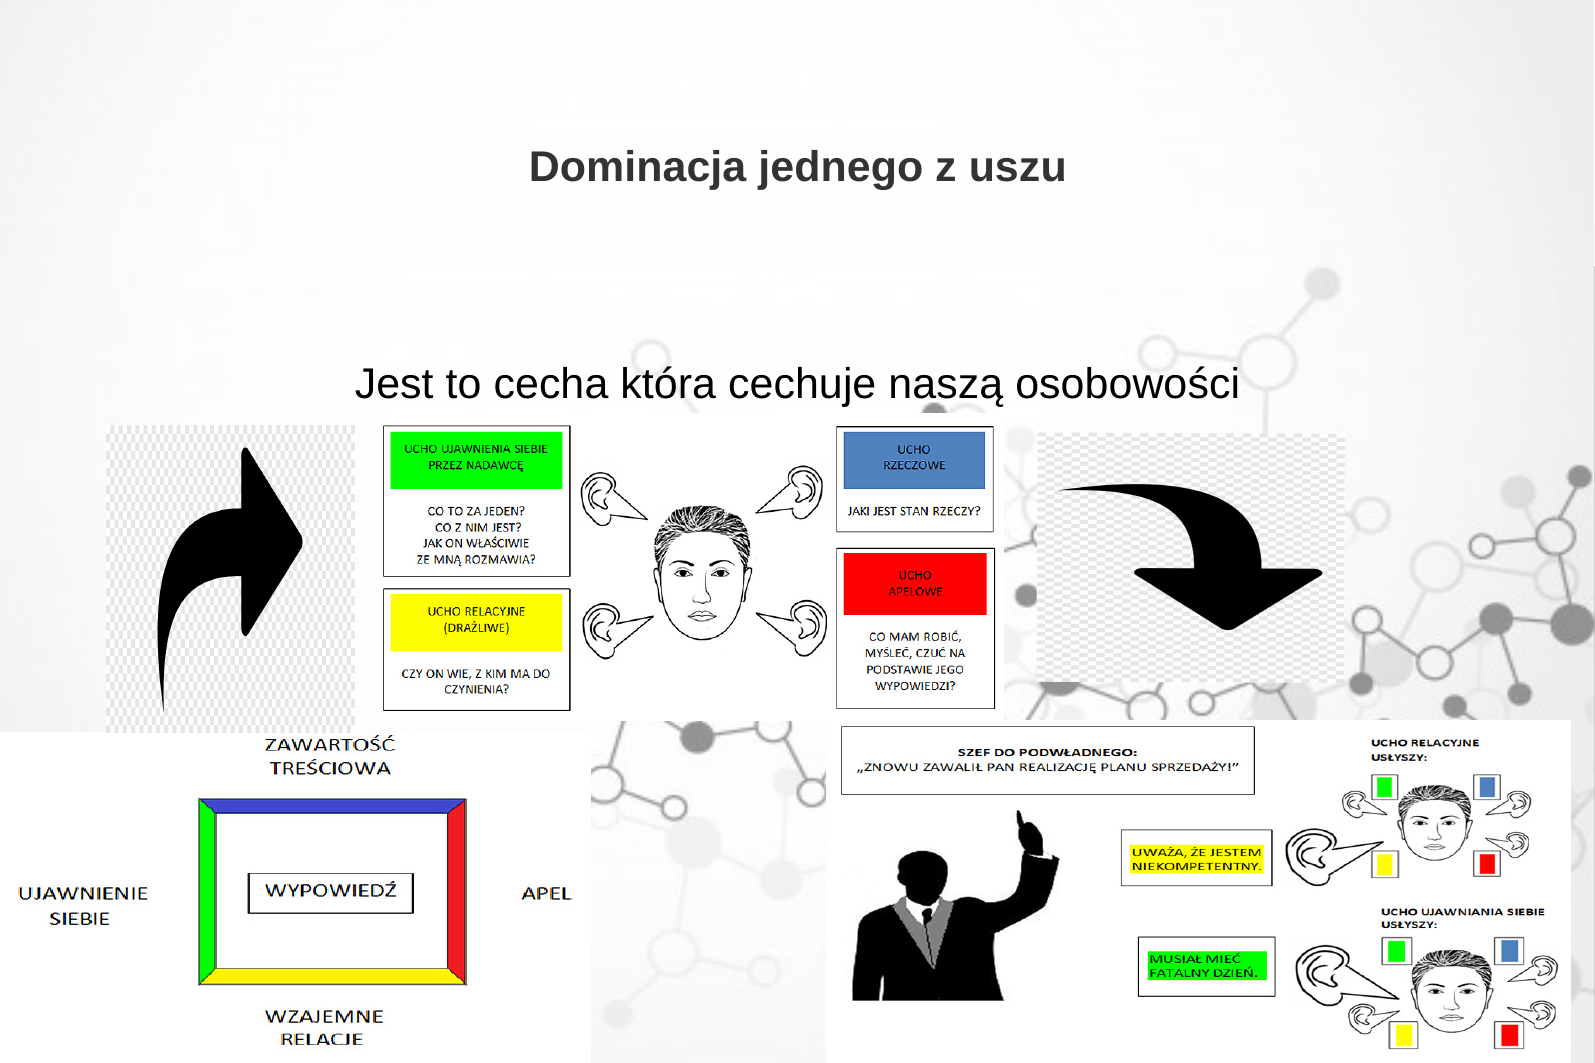

# Dominacja jednego z uszu
Jest to cecha która cechuje naszą osobowości